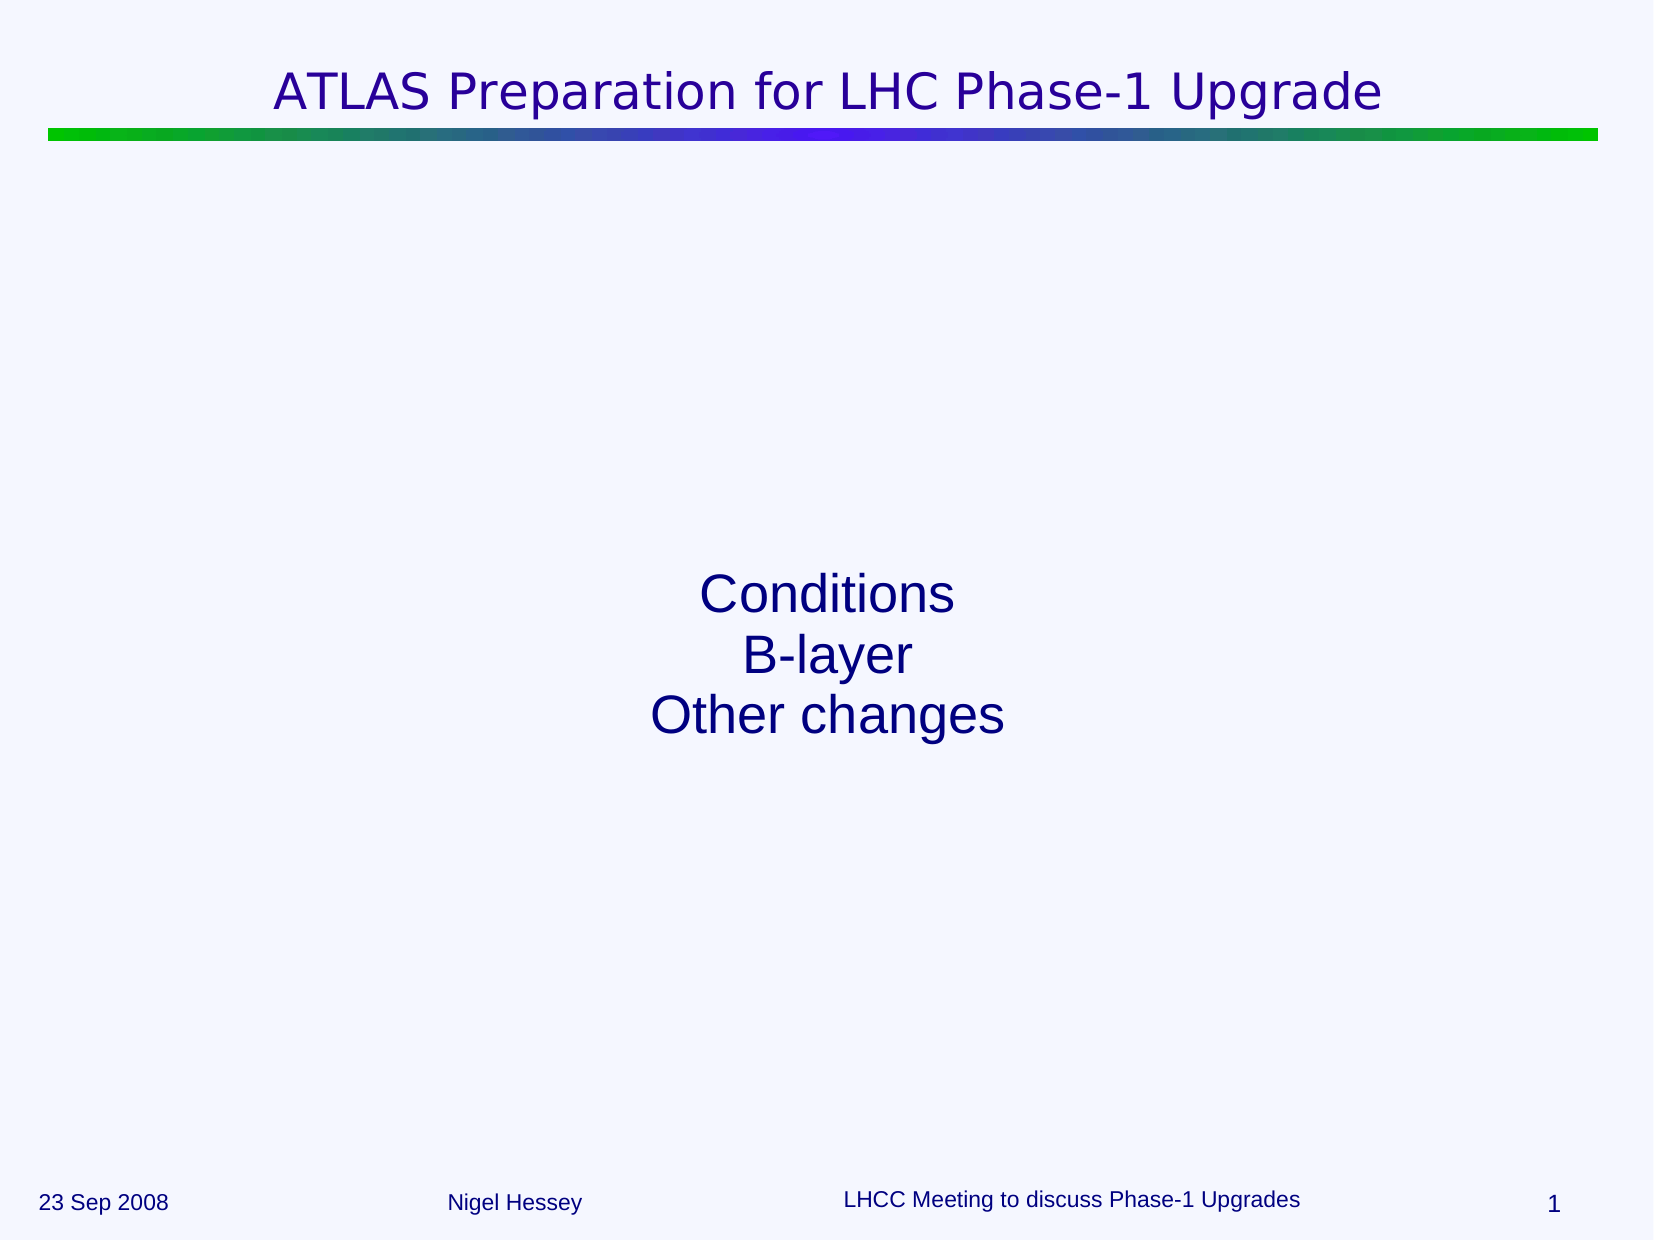

# ATLAS Preparation for LHC Phase-1 Upgrade
Conditions
B-layer
Other changes